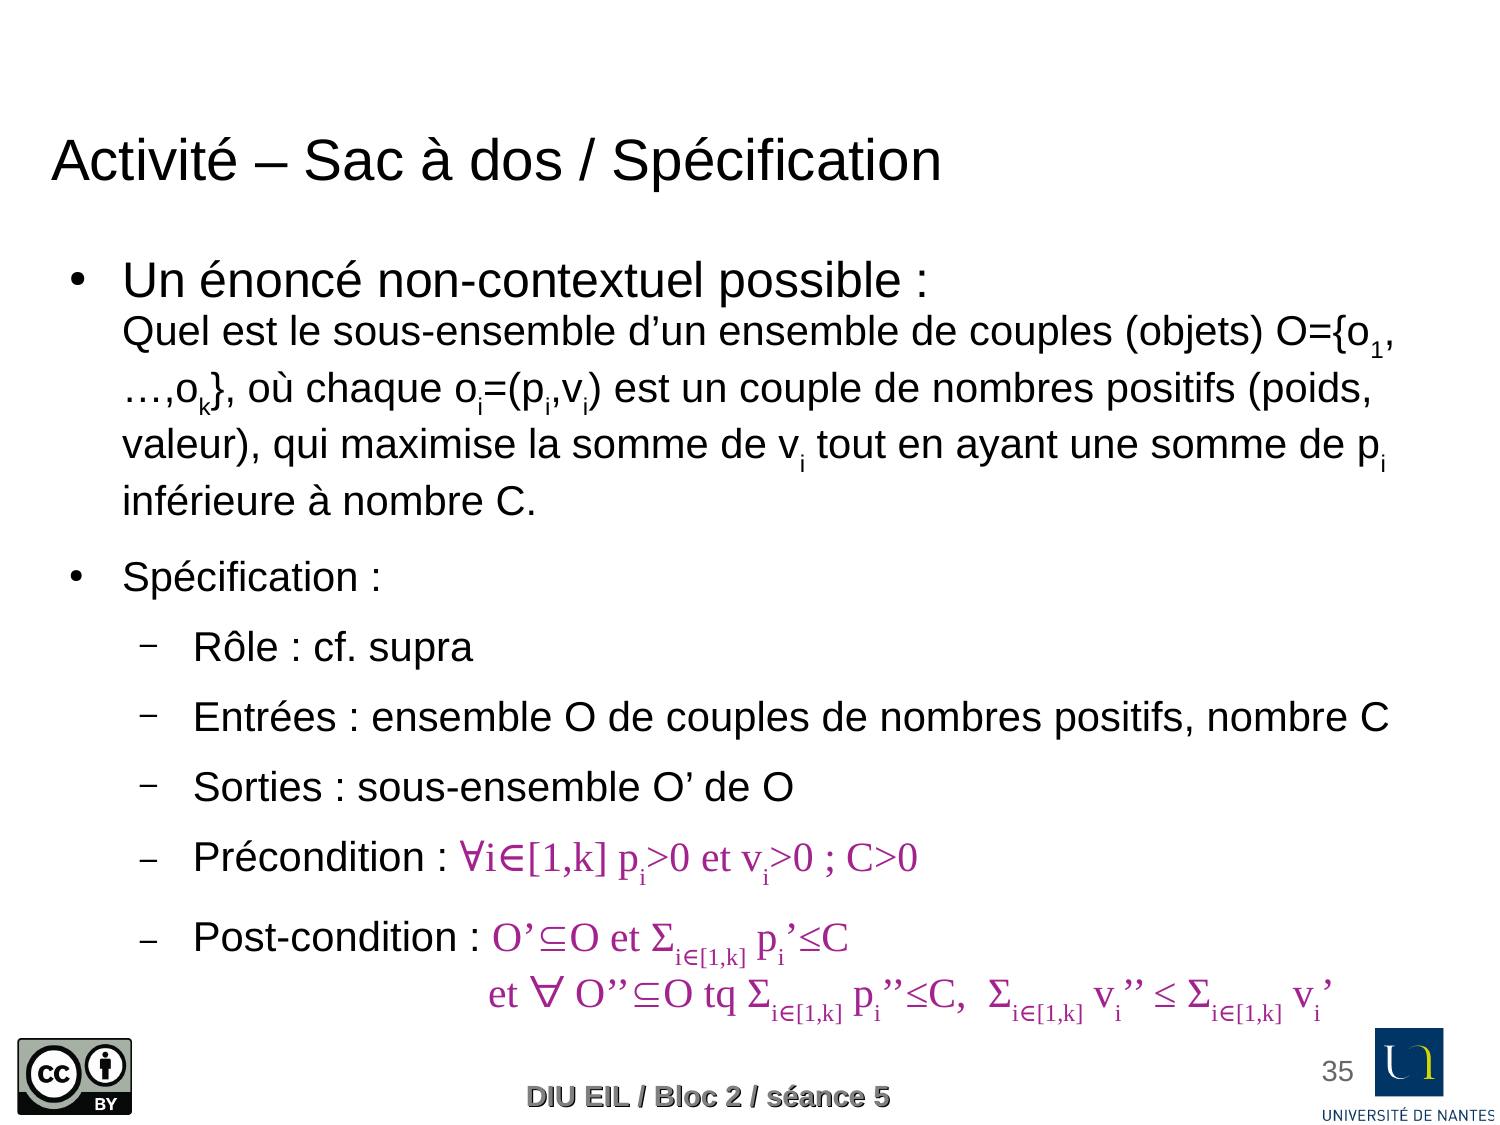

# Activité – Sac à dos / Spécification
Un énoncé non-contextuel possible :
Quel est le sous-ensemble d’un ensemble de couples (objets) O={o1,…,ok}, où chaque oi=(pi,vi) est un couple de nombres positifs (poids, valeur), qui maximise la somme de vi tout en ayant une somme de pi inférieure à nombre C.
Spécification :
Rôle : cf. supra
Entrées : ensemble O de couples de nombres positifs, nombre C
Sorties : sous-ensemble O’ de O
Précondition : ∀i∈[1,k] pi>0 et vi>0 ; C>0
Post-condition : O’⊆O et Σi∈[1,k] pi’≤C
				et ∀ O’’⊆O tq Σi∈[1,k] pi’’≤C, Σi∈[1,k] vi’’ ≤ Σi∈[1,k] vi’
35